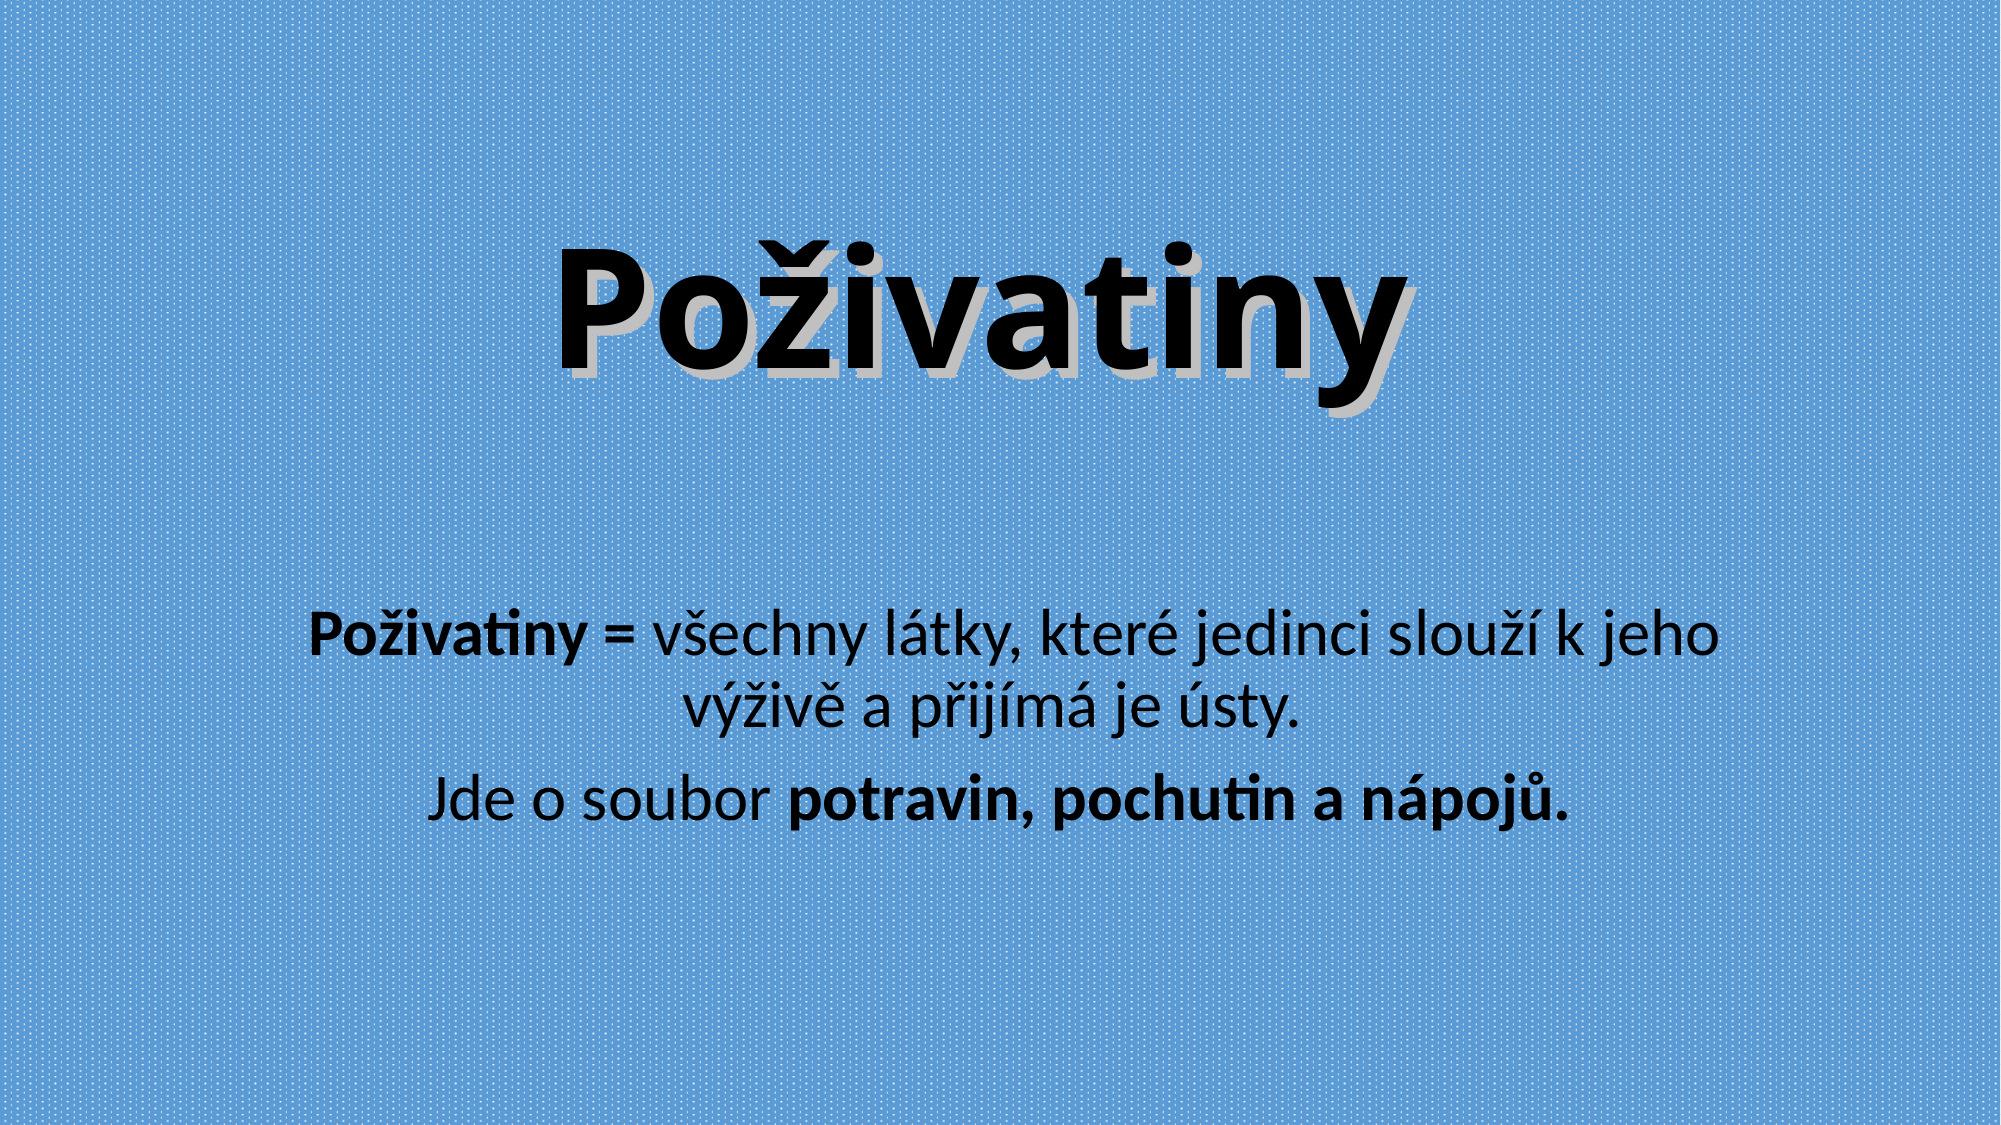

# Poživatiny
 Poživatiny = všechny látky, které jedinci slouží k jeho výživě a přijímá je ústy.
Jde o soubor potravin, pochutin a nápojů.